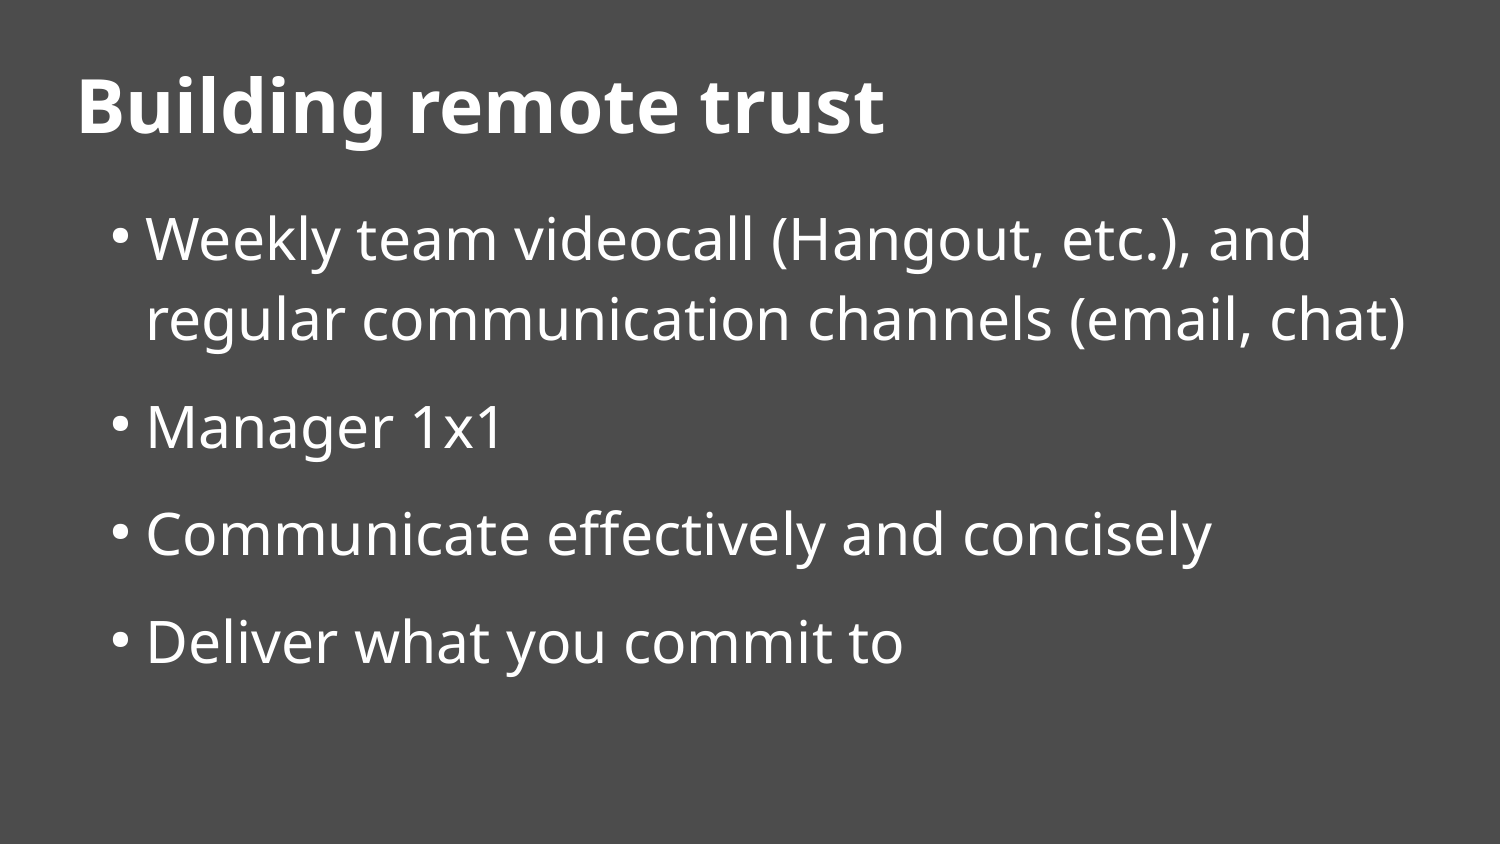

# Building remote trust
Weekly team videocall (Hangout, etc.), and regular communication channels (email, chat)
Manager 1x1
Communicate effectively and concisely
Deliver what you commit to